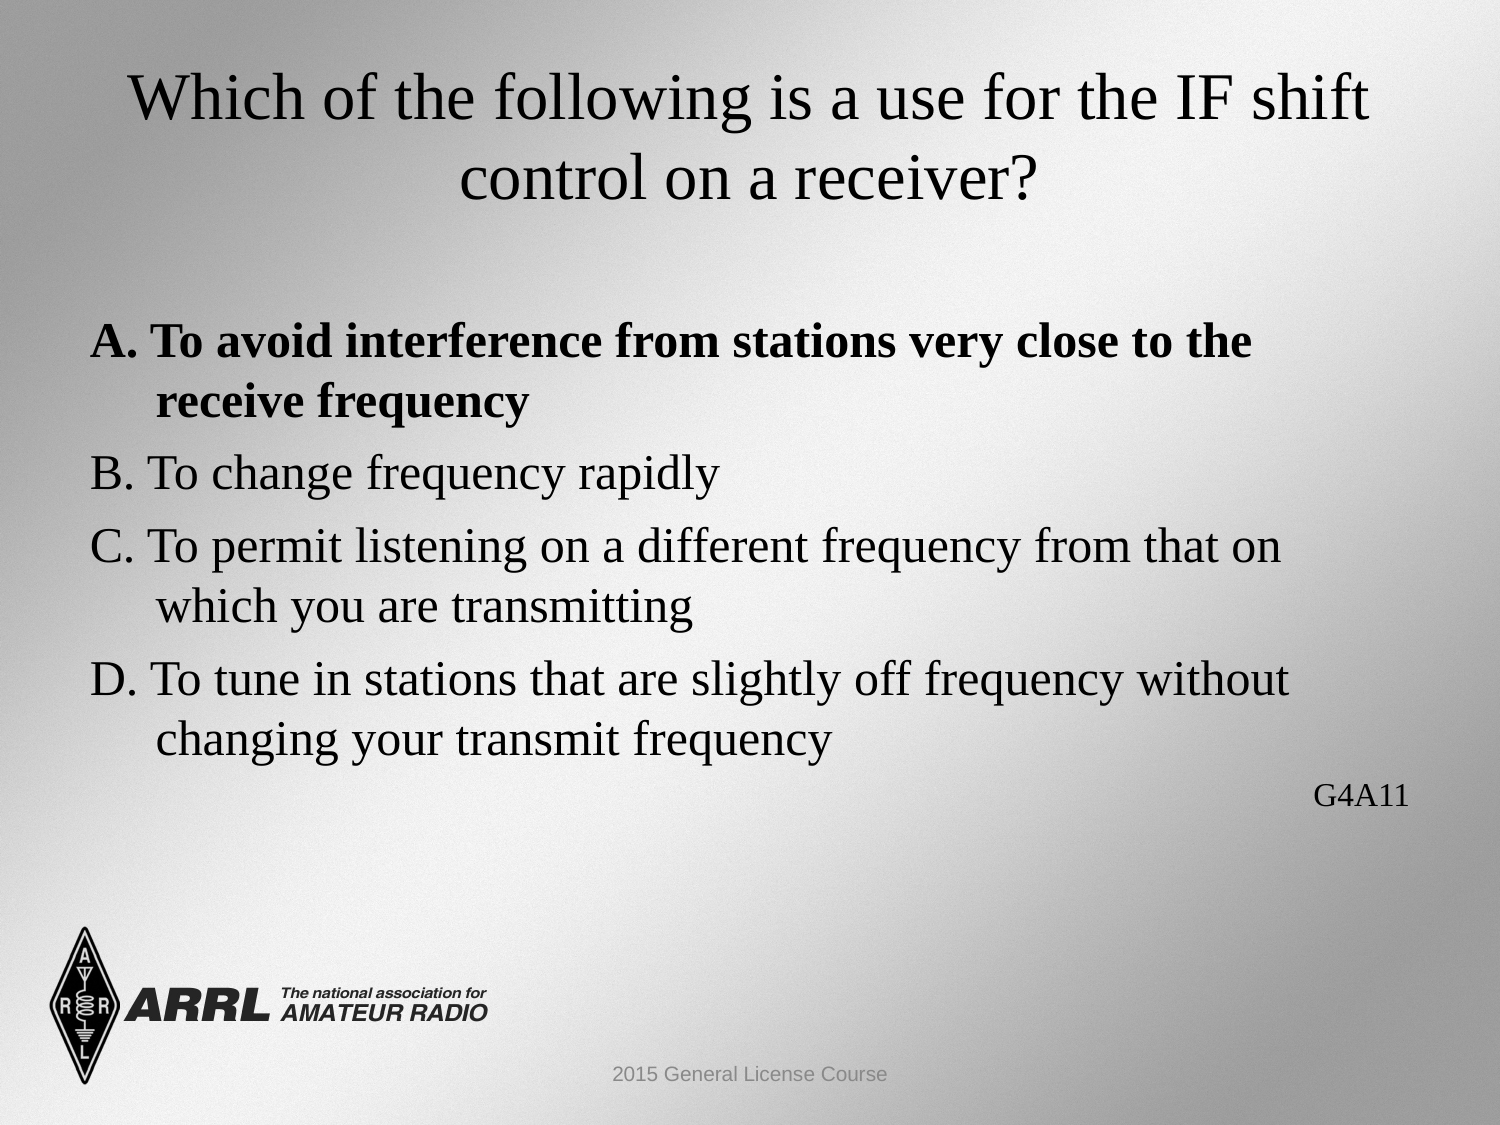

# Which of the following is a use for the IF shift control on a receiver?
A. To avoid interference from stations very close to the receive frequency
B. To change frequency rapidly
C. To permit listening on a different frequency from that on which you are transmitting
D. To tune in stations that are slightly off frequency without changing your transmit frequency
 G4A11
2015 General License Course